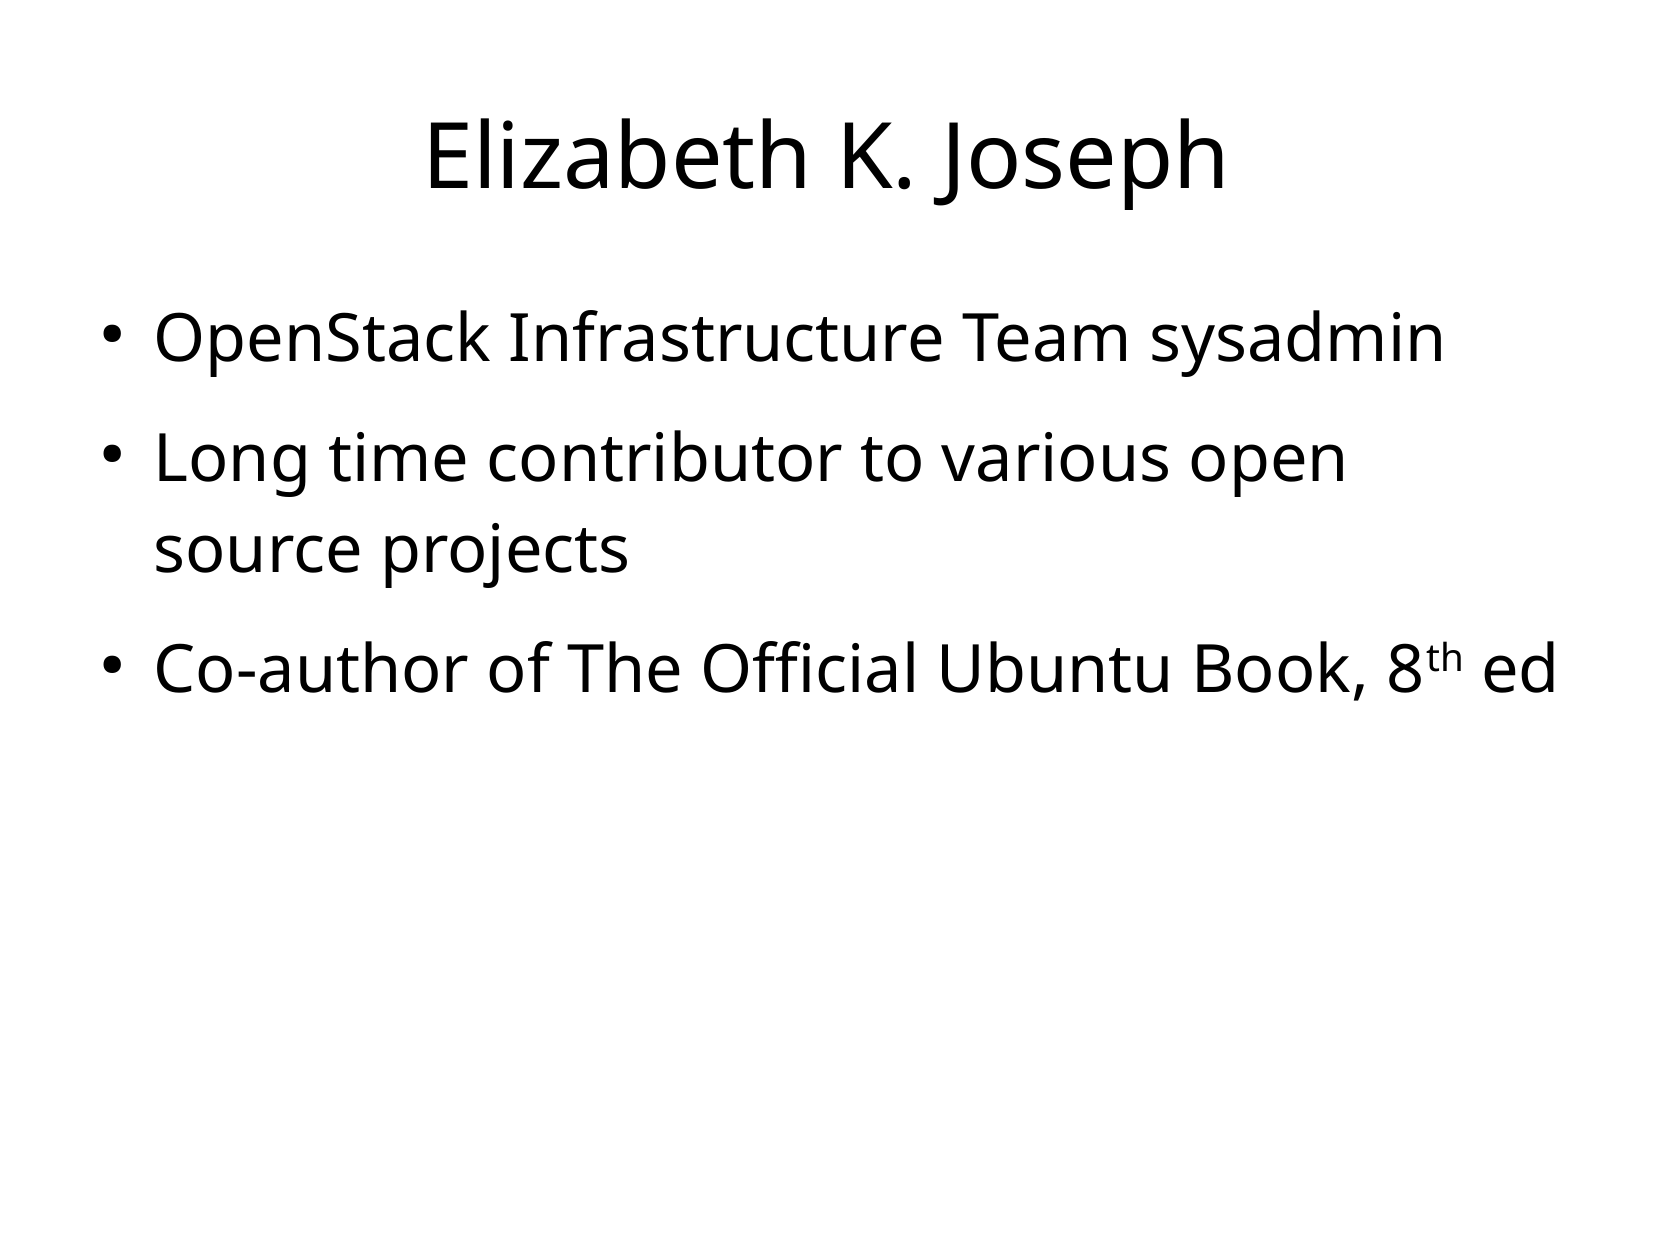

# Elizabeth K. Joseph
OpenStack Infrastructure Team sysadmin
Long time contributor to various open source projects
Co-author of The Official Ubuntu Book, 8th ed